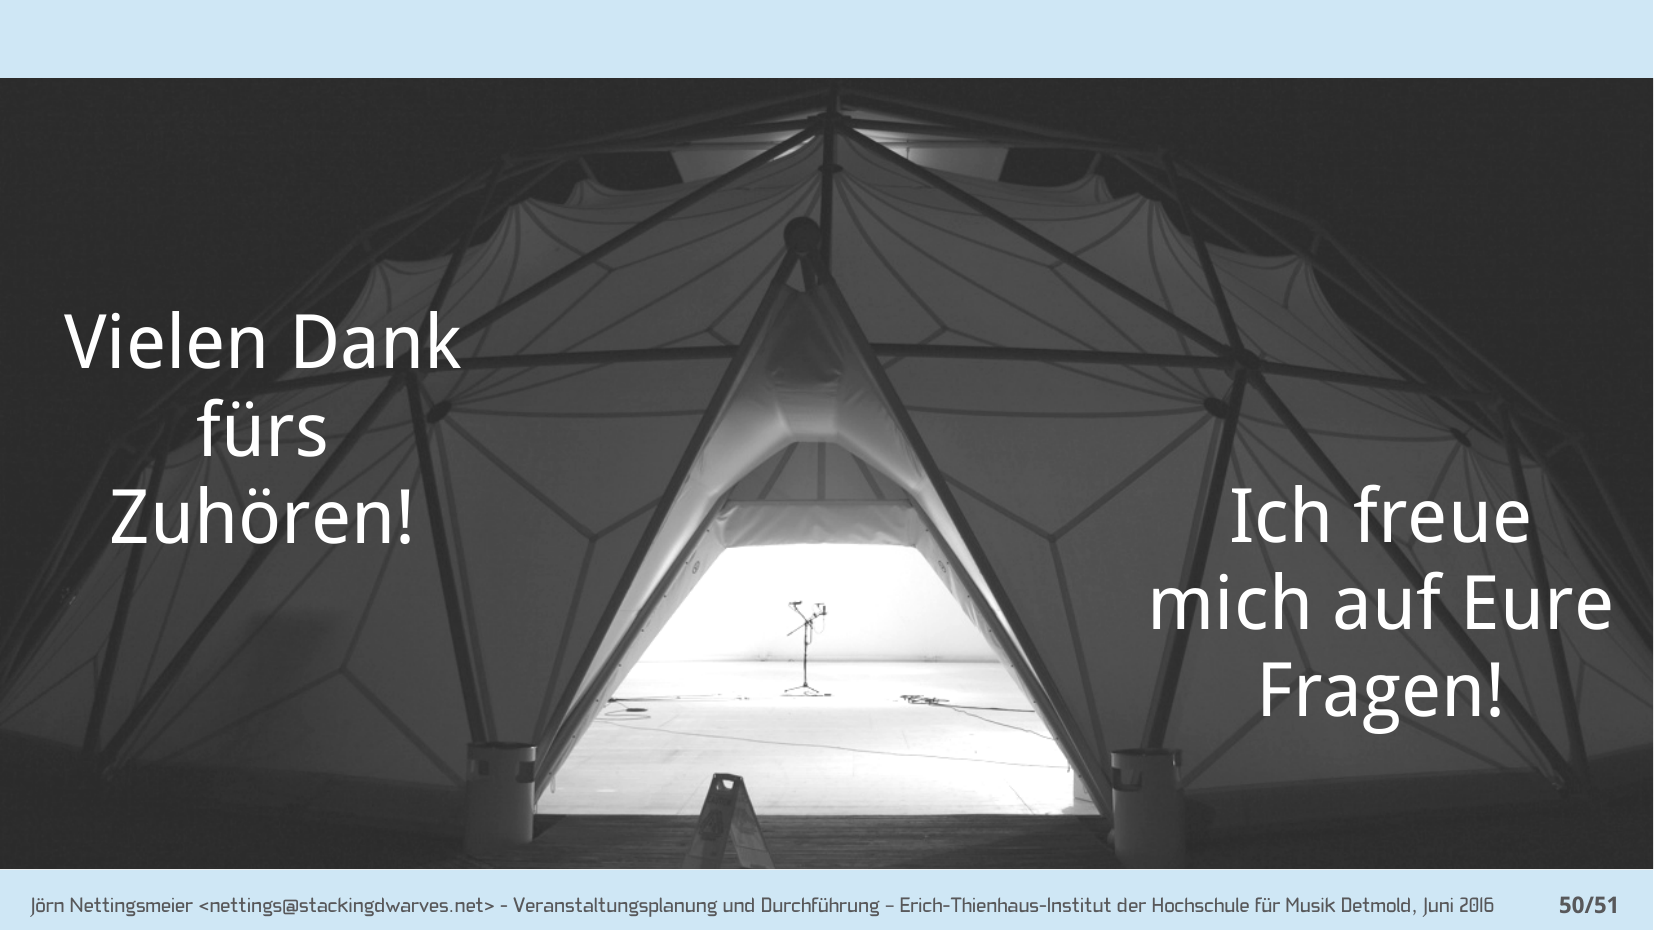

Vielen Dank
fürs
Zuhören!
# Ich freue mich auf Eure Fragen!